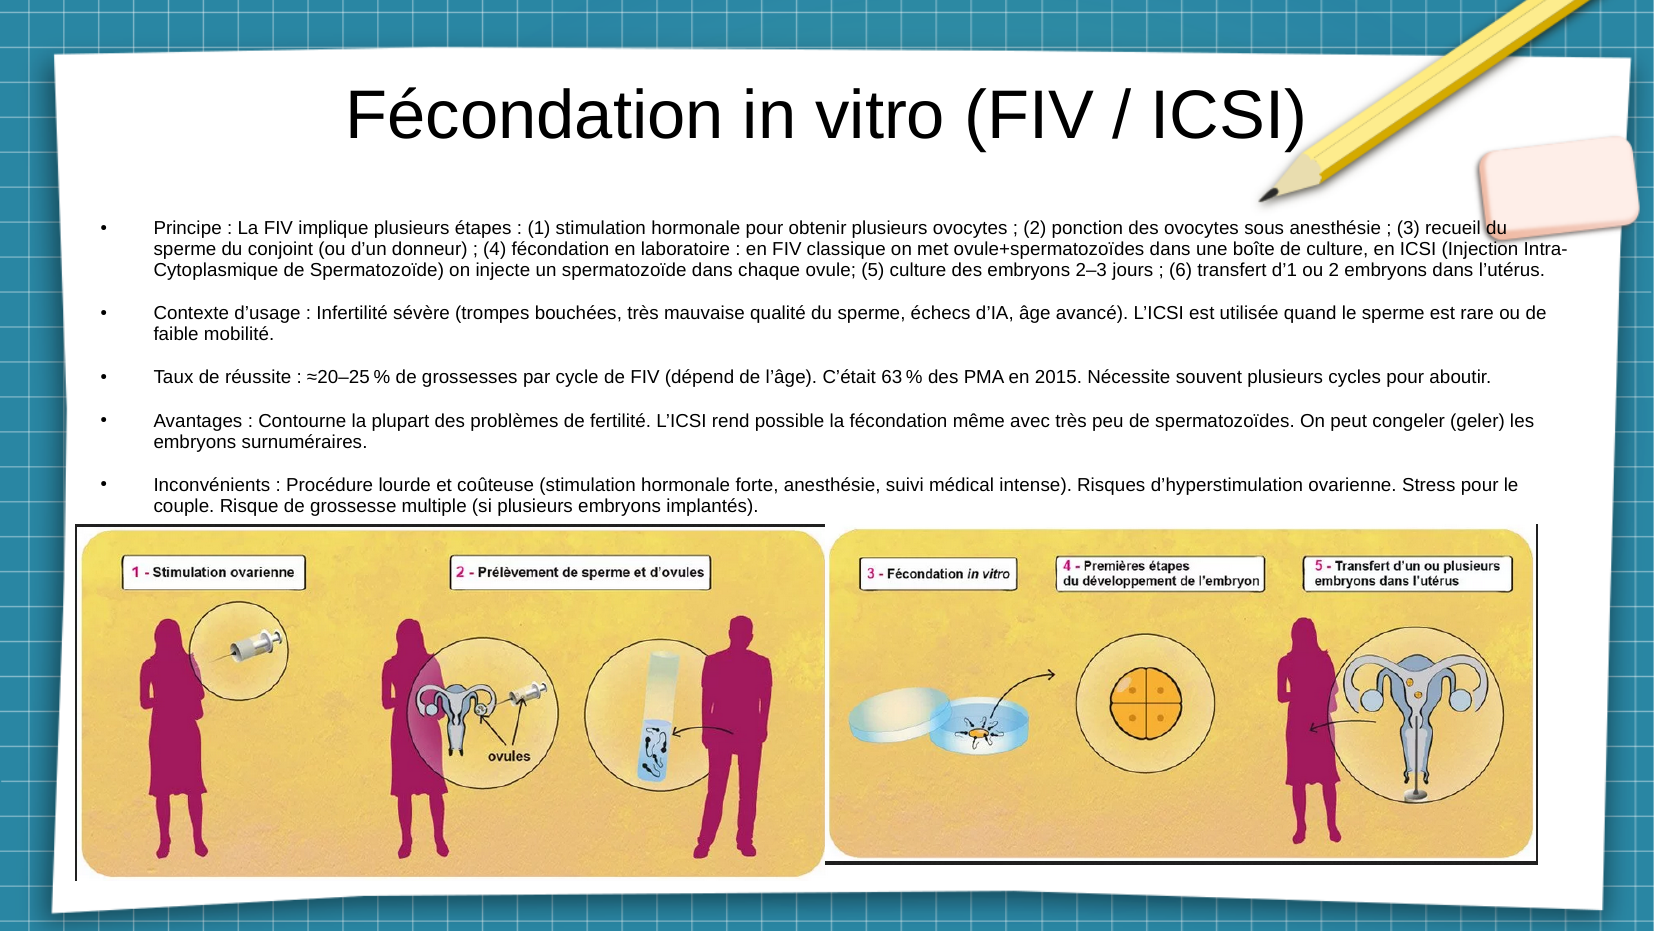

# Fécondation in vitro (FIV / ICSI)
Principe : La FIV implique plusieurs étapes : (1) stimulation hormonale pour obtenir plusieurs ovocytes ; (2) ponction des ovocytes sous anesthésie ; (3) recueil du sperme du conjoint (ou d’un donneur) ; (4) fécondation en laboratoire : en FIV classique on met ovule+spermatozoïdes dans une boîte de culture, en ICSI (Injection Intra-Cytoplasmique de Spermatozoïde) on injecte un spermatozoïde dans chaque ovule; (5) culture des embryons 2–3 jours ; (6) transfert d’1 ou 2 embryons dans l’utérus.
Contexte d’usage : Infertilité sévère (trompes bouchées, très mauvaise qualité du sperme, échecs d’IA, âge avancé). L’ICSI est utilisée quand le sperme est rare ou de faible mobilité.
Taux de réussite : ≈20–25 % de grossesses par cycle de FIV (dépend de l’âge). C’était 63 % des PMA en 2015. Nécessite souvent plusieurs cycles pour aboutir.
Avantages : Contourne la plupart des problèmes de fertilité. L’ICSI rend possible la fécondation même avec très peu de spermatozoïdes. On peut congeler (geler) les embryons surnuméraires.
Inconvénients : Procédure lourde et coûteuse (stimulation hormonale forte, anesthésie, suivi médical intense). Risques d’hyperstimulation ovarienne. Stress pour le couple. Risque de grossesse multiple (si plusieurs embryons implantés).